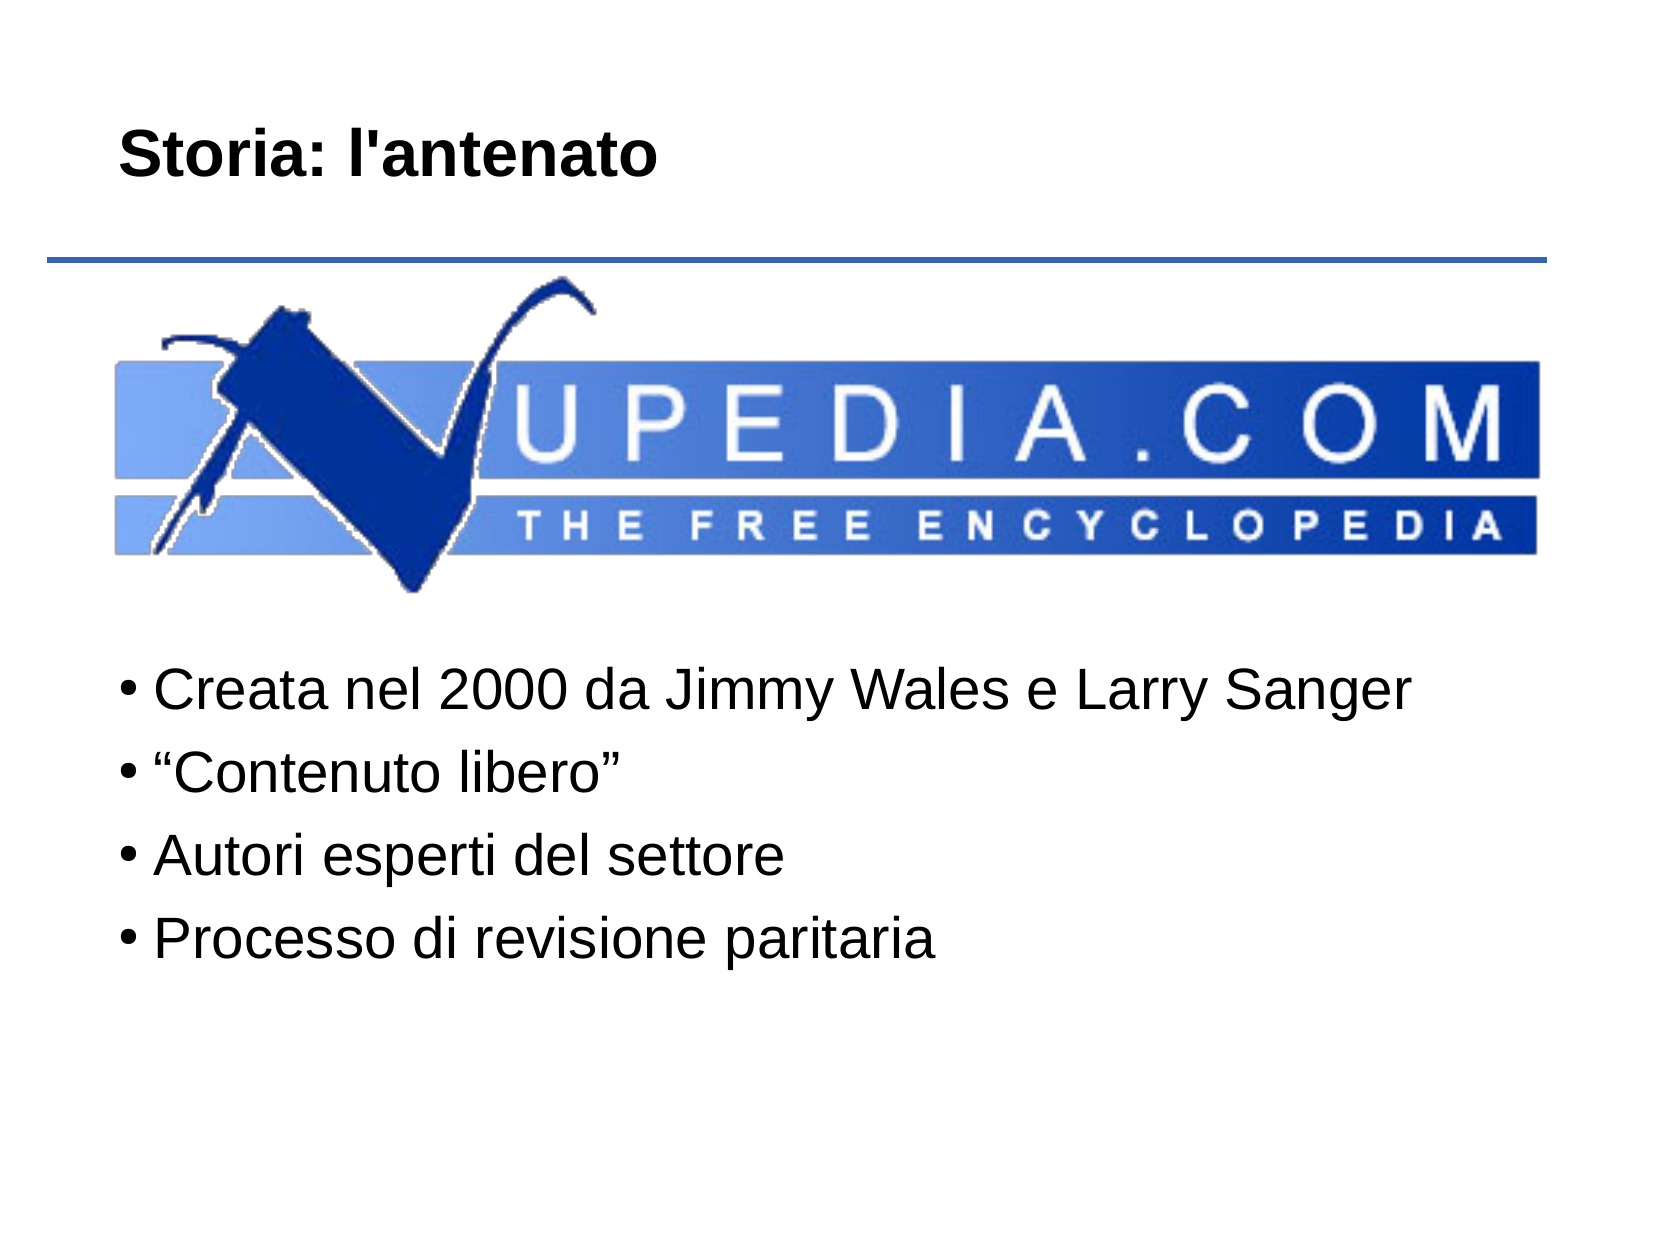

# Storia: l'antenato
Creata nel 2000 da Jimmy Wales e Larry Sanger
“Contenuto libero”
Autori esperti del settore
Processo di revisione paritaria